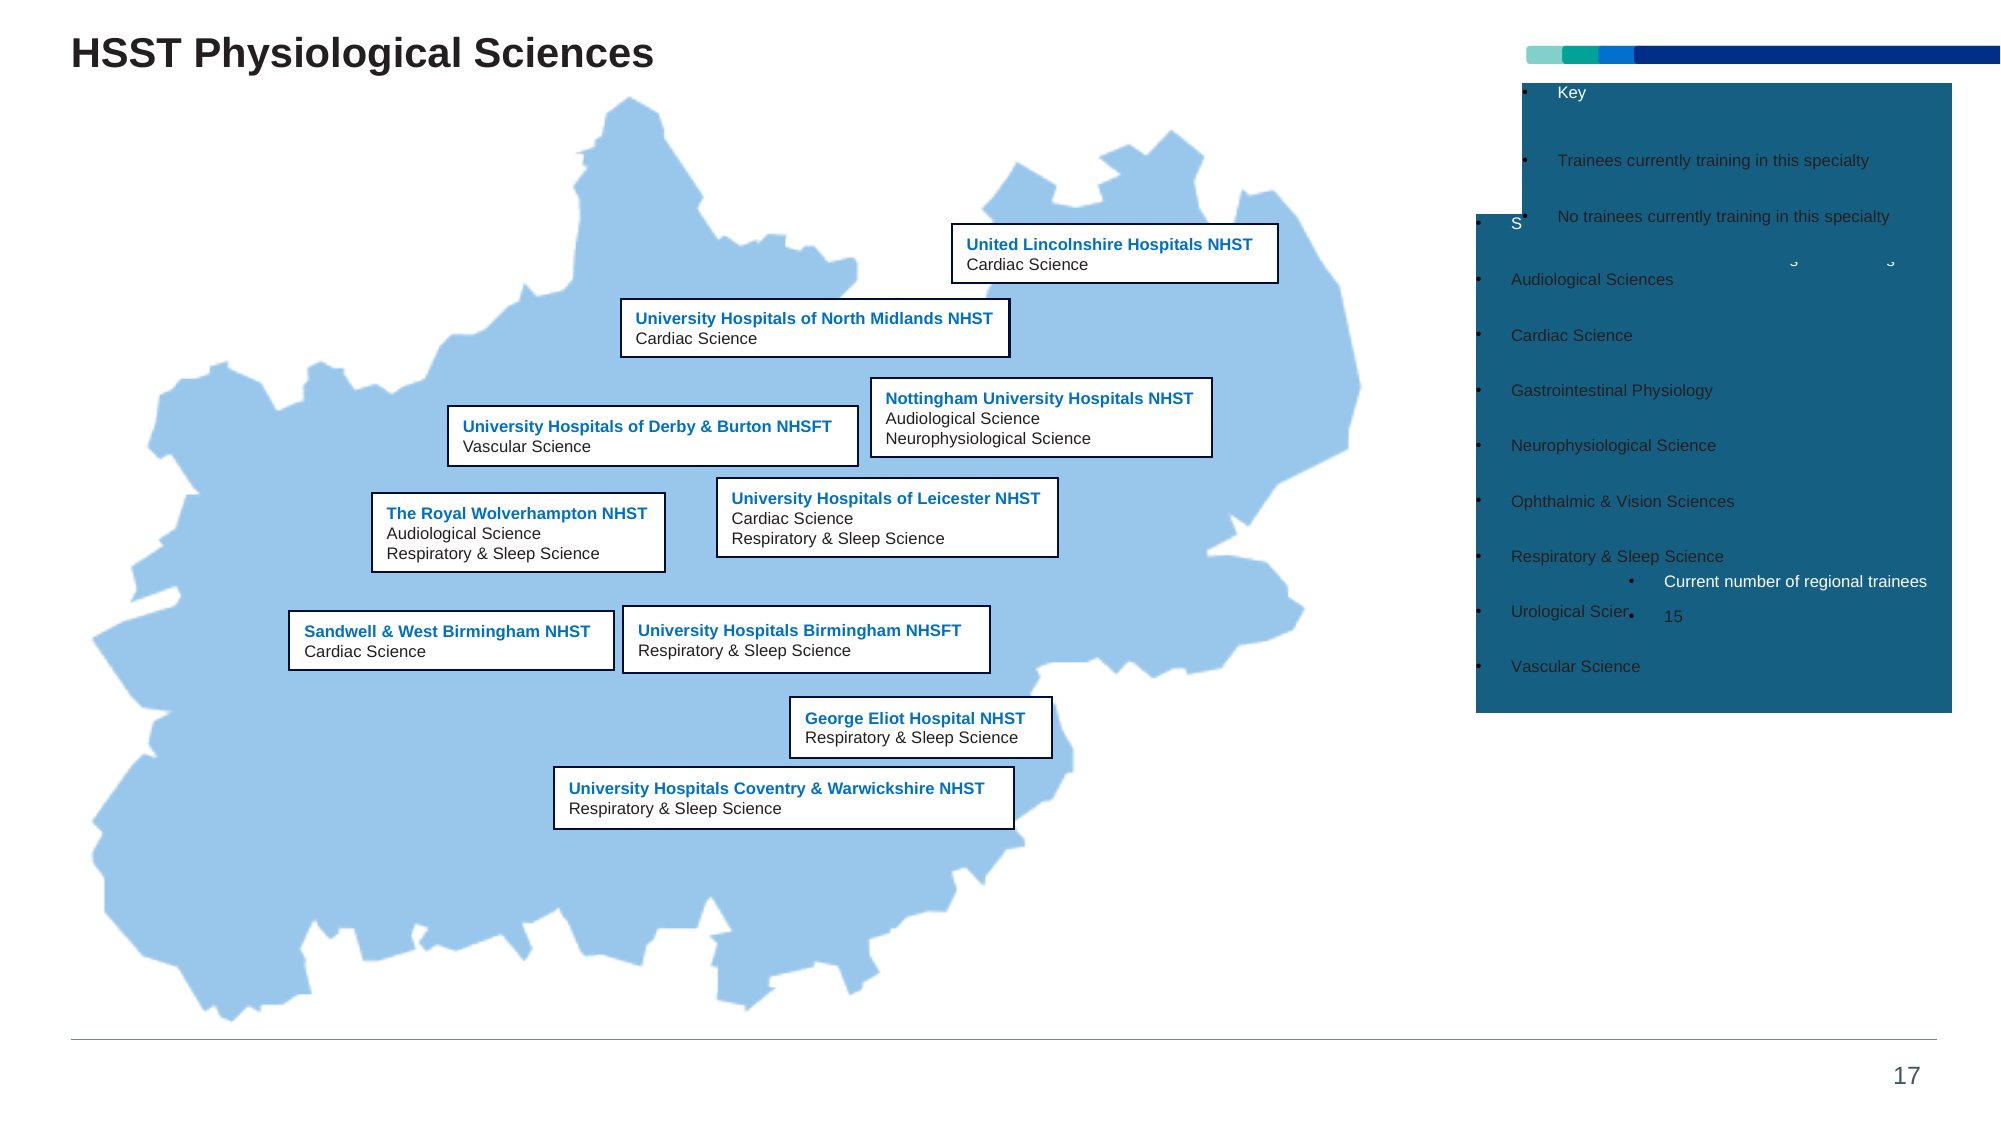

# HSST Physiological Sciences
| Key | |
| --- | --- |
| Trainees currently training in this specialty | |
| No trainees currently training in this specialty | |
| Specialty | West Midlands | East Midlands |
| --- | --- | --- |
| Audiological Sciences | | |
| Cardiac Science | | |
| Gastrointestinal Physiology | | |
| Neurophysiological Science | | |
| Ophthalmic & Vision Sciences | | |
| Respiratory & Sleep Science | | |
| Urological Science | | |
| Vascular Science | | |
United Lincolnshire Hospitals NHST
Cardiac Science
University Hospitals of North Midlands NHST
Cardiac Science
Nottingham University Hospitals NHST
Audiological Science
Neurophysiological Science
University Hospitals of Derby & Burton NHSFT
Vascular Science
University Hospitals of Leicester NHST
Cardiac Science
Respiratory & Sleep Science
The Royal Wolverhampton NHST
Audiological Science
Respiratory & Sleep Science
| Current number of regional trainees |
| --- |
| 15 |
University Hospitals Birmingham NHSFT
Respiratory & Sleep Science
Sandwell & West Birmingham NHST
Cardiac Science
George Eliot Hospital NHST
Respiratory & Sleep Science
University Hospitals Coventry & Warwickshire NHST
Respiratory & Sleep Science